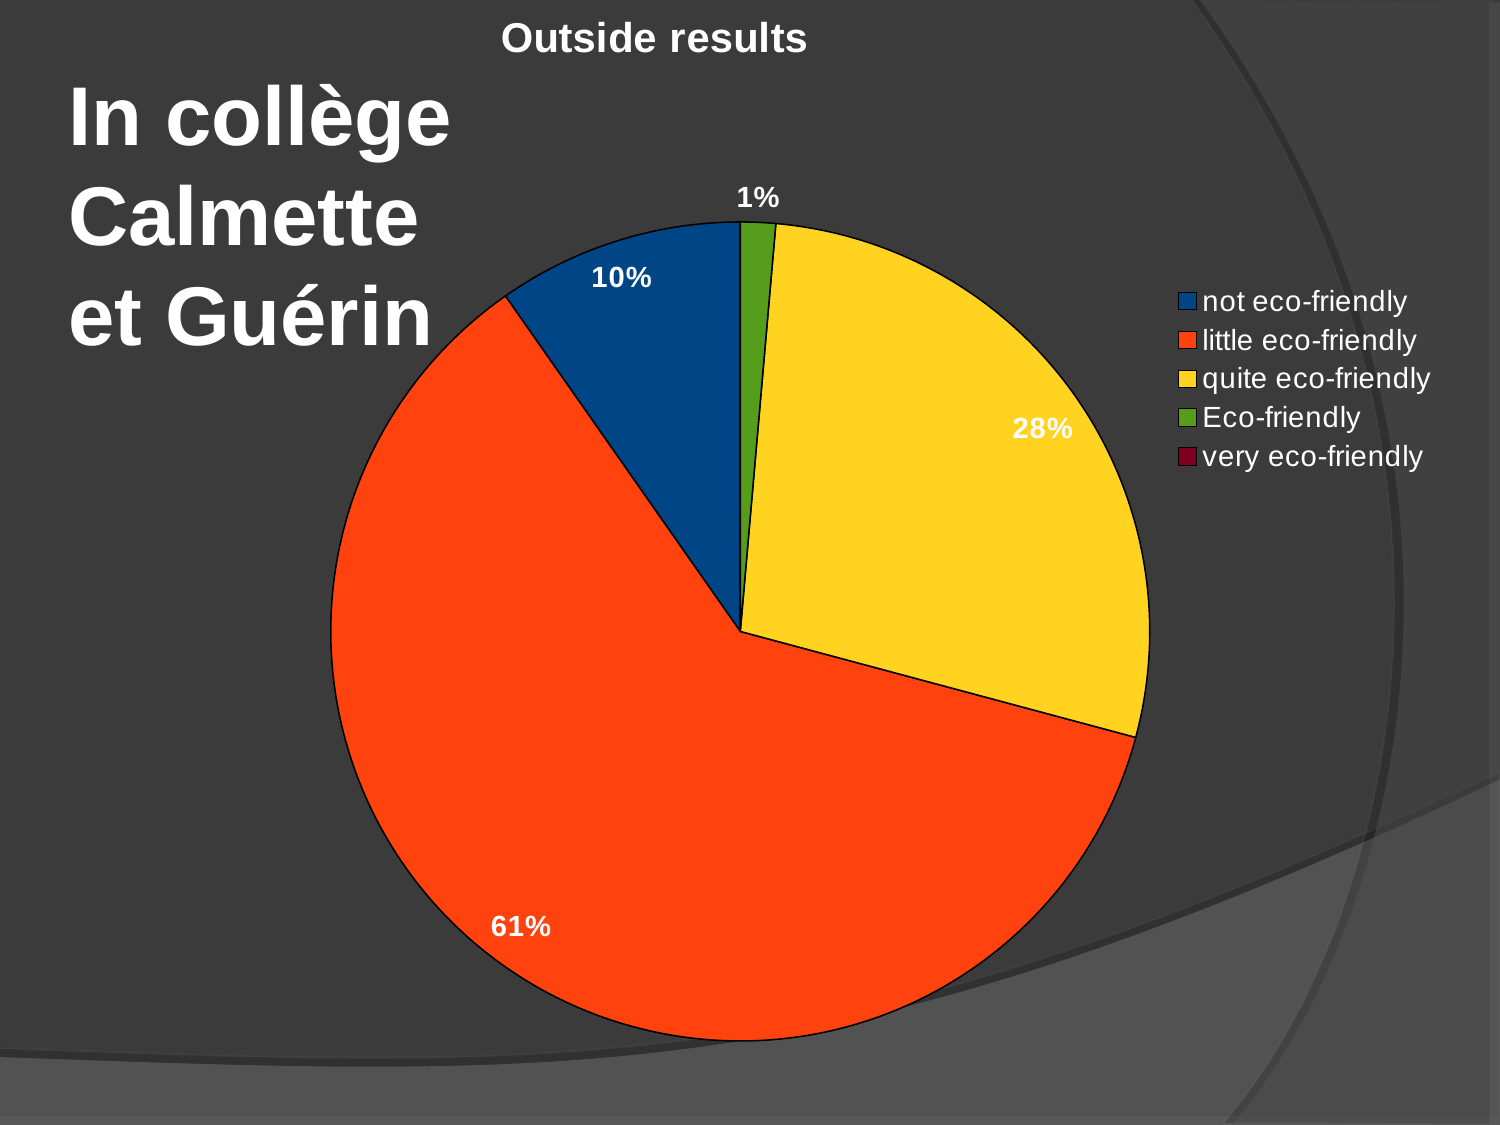

### Chart: Outside results
| Category | Colonne C |
|---|---|
| not eco-friendly | 7.0 |
| little eco-friendly | 44.0 |
| quite eco-friendly | 20.0 |
| Eco-friendly | 1.0 |
| very eco-friendly | 0.0 |In collège
Calmette
et Guérin